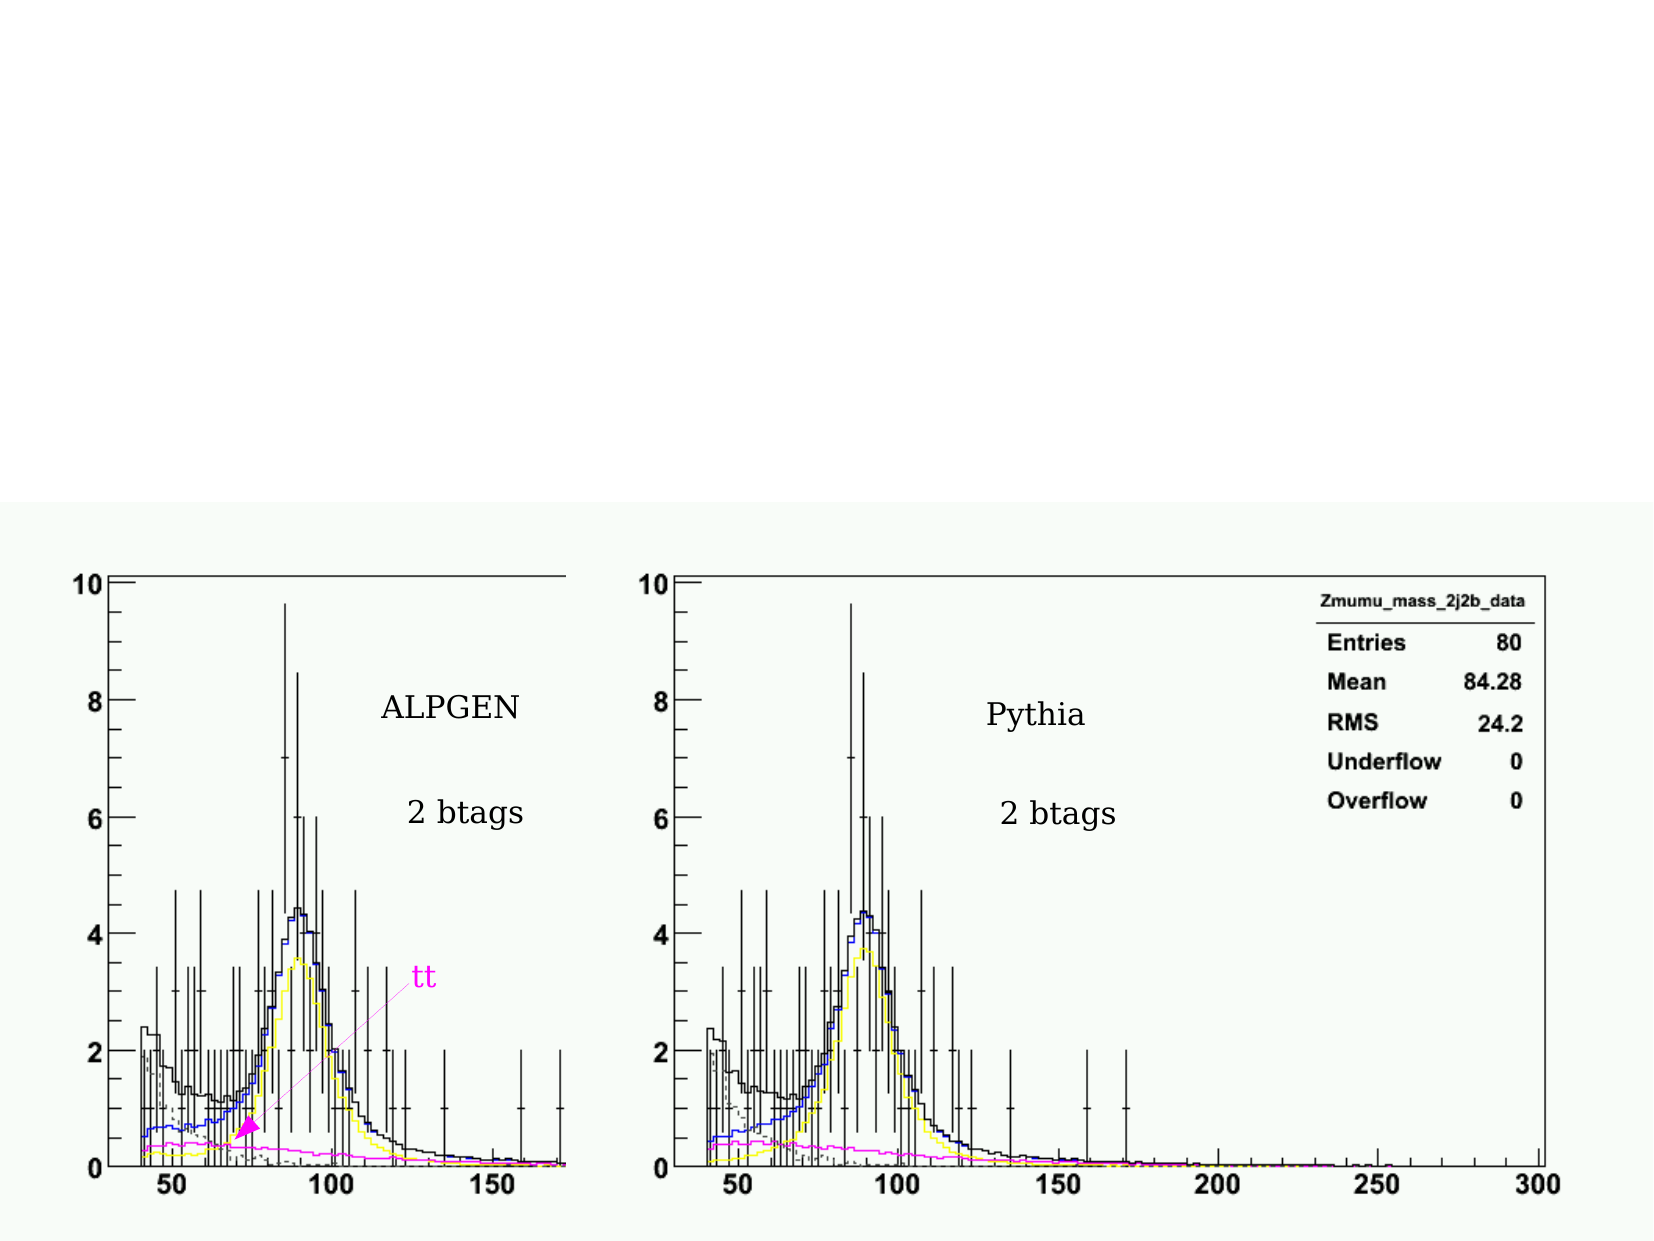

ALPGEN
Pythia
2 btags
2 btags
tt